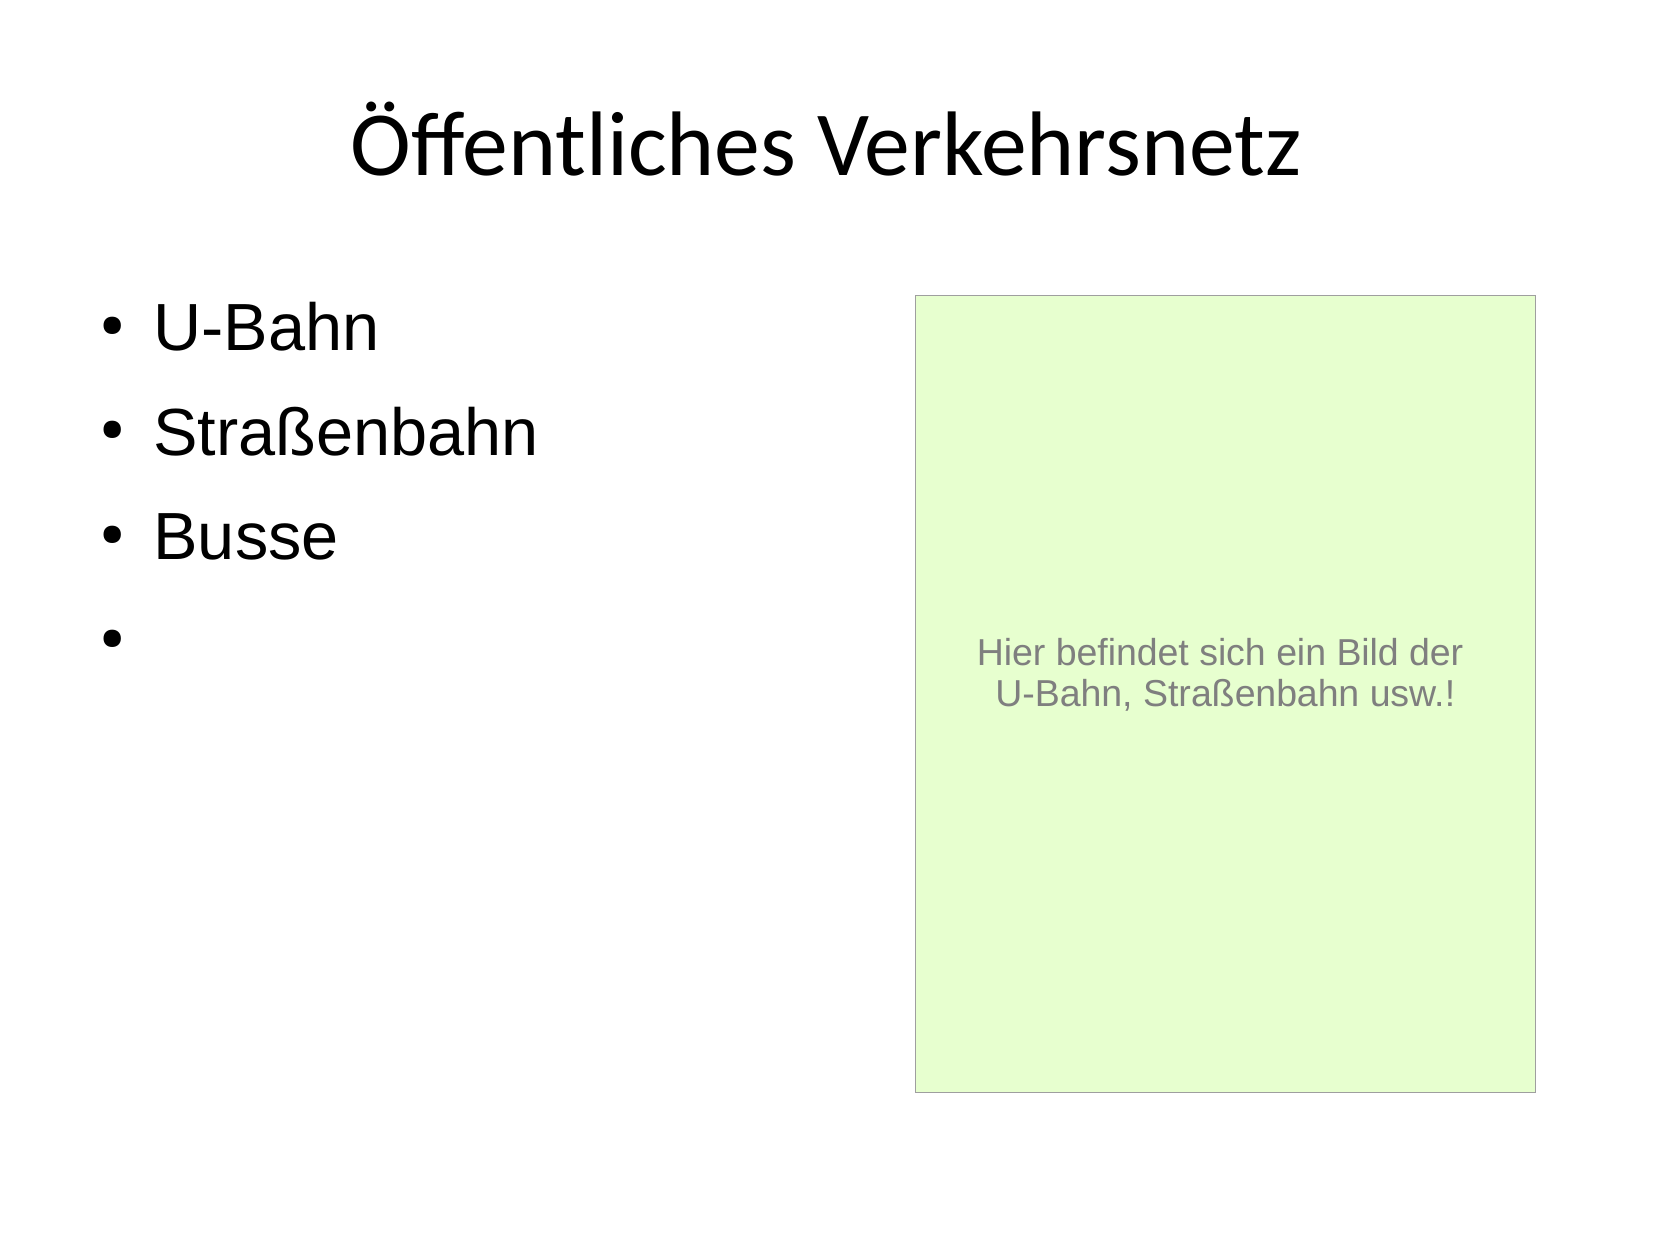

# Öffentliches Verkehrsnetz
U-Bahn
Straßenbahn
Busse
Hier befindet sich ein Bild der
U-Bahn, Straßenbahn usw.!